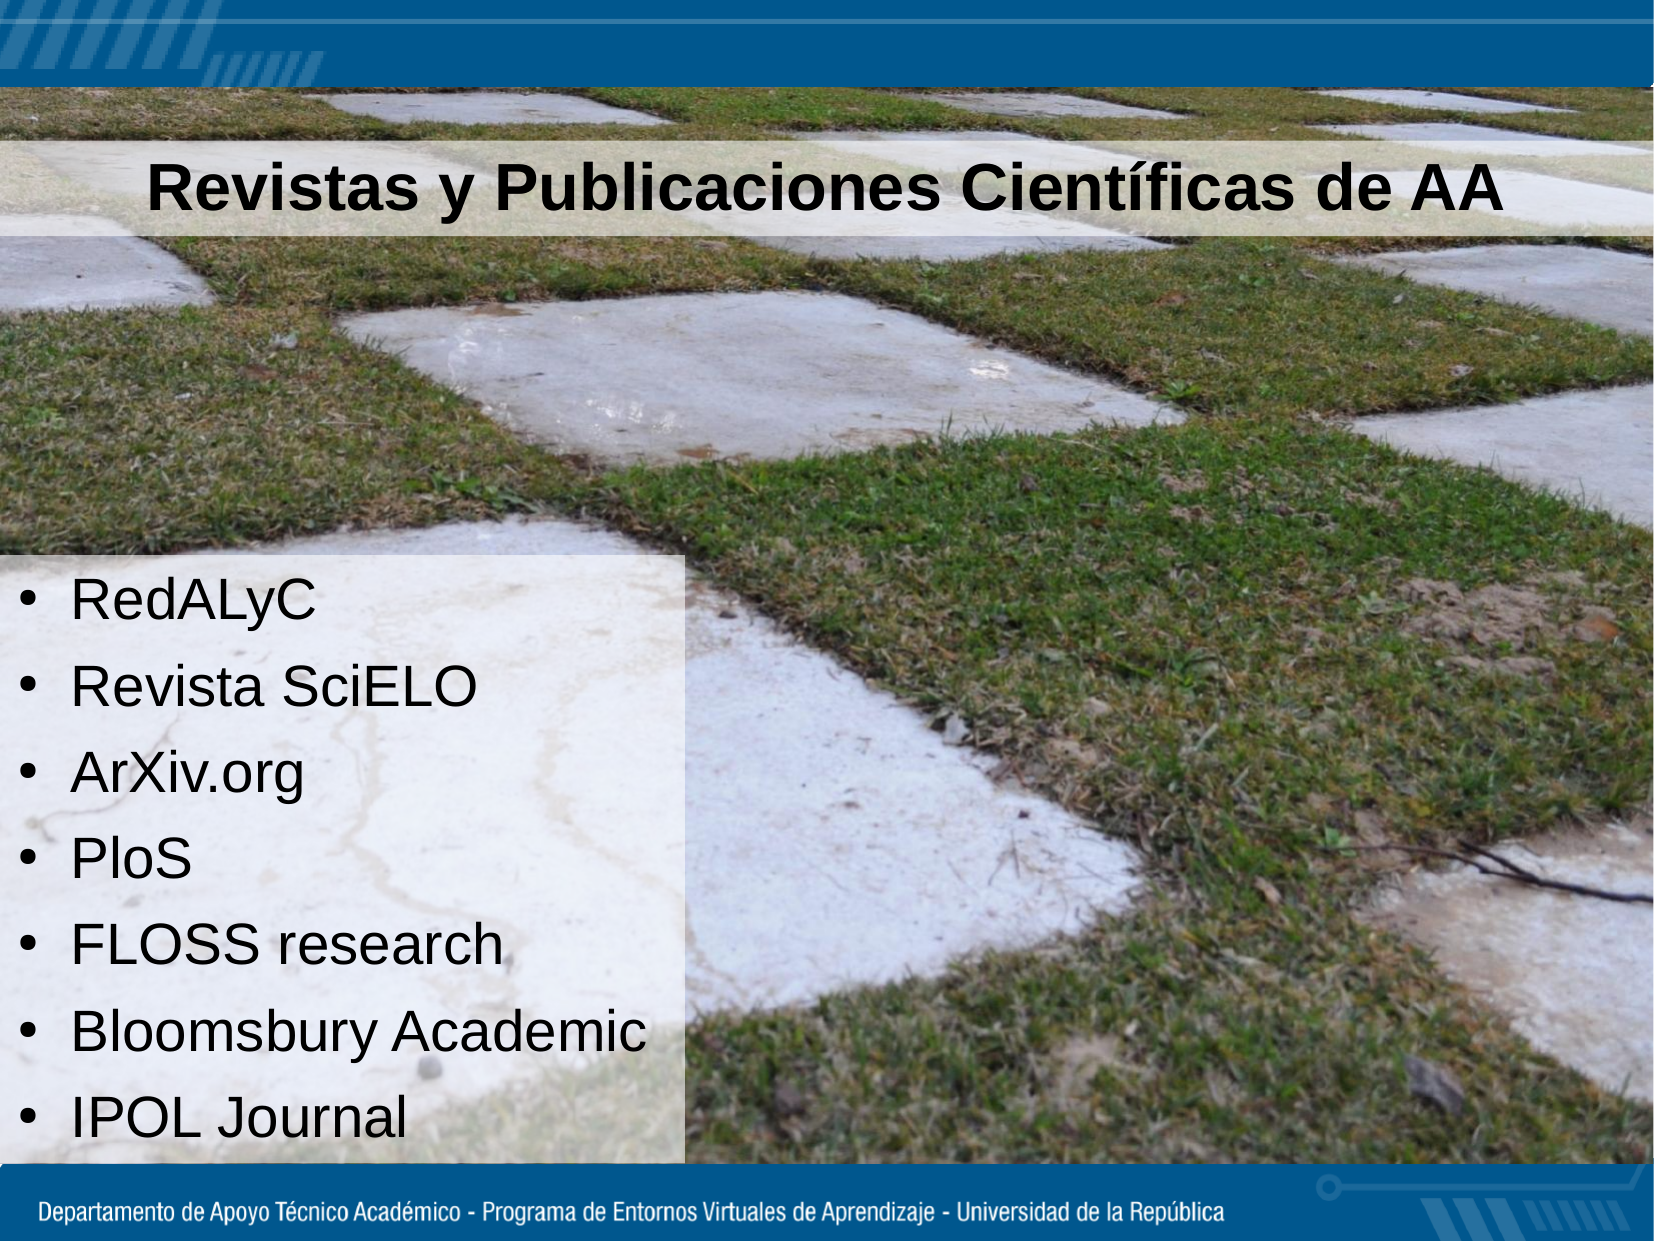

# Revistas y Publicaciones Científicas de AA
RedALyC
Revista SciELO
ArXiv.org
PloS
FLOSS research
Bloomsbury Academic
IPOL Journal